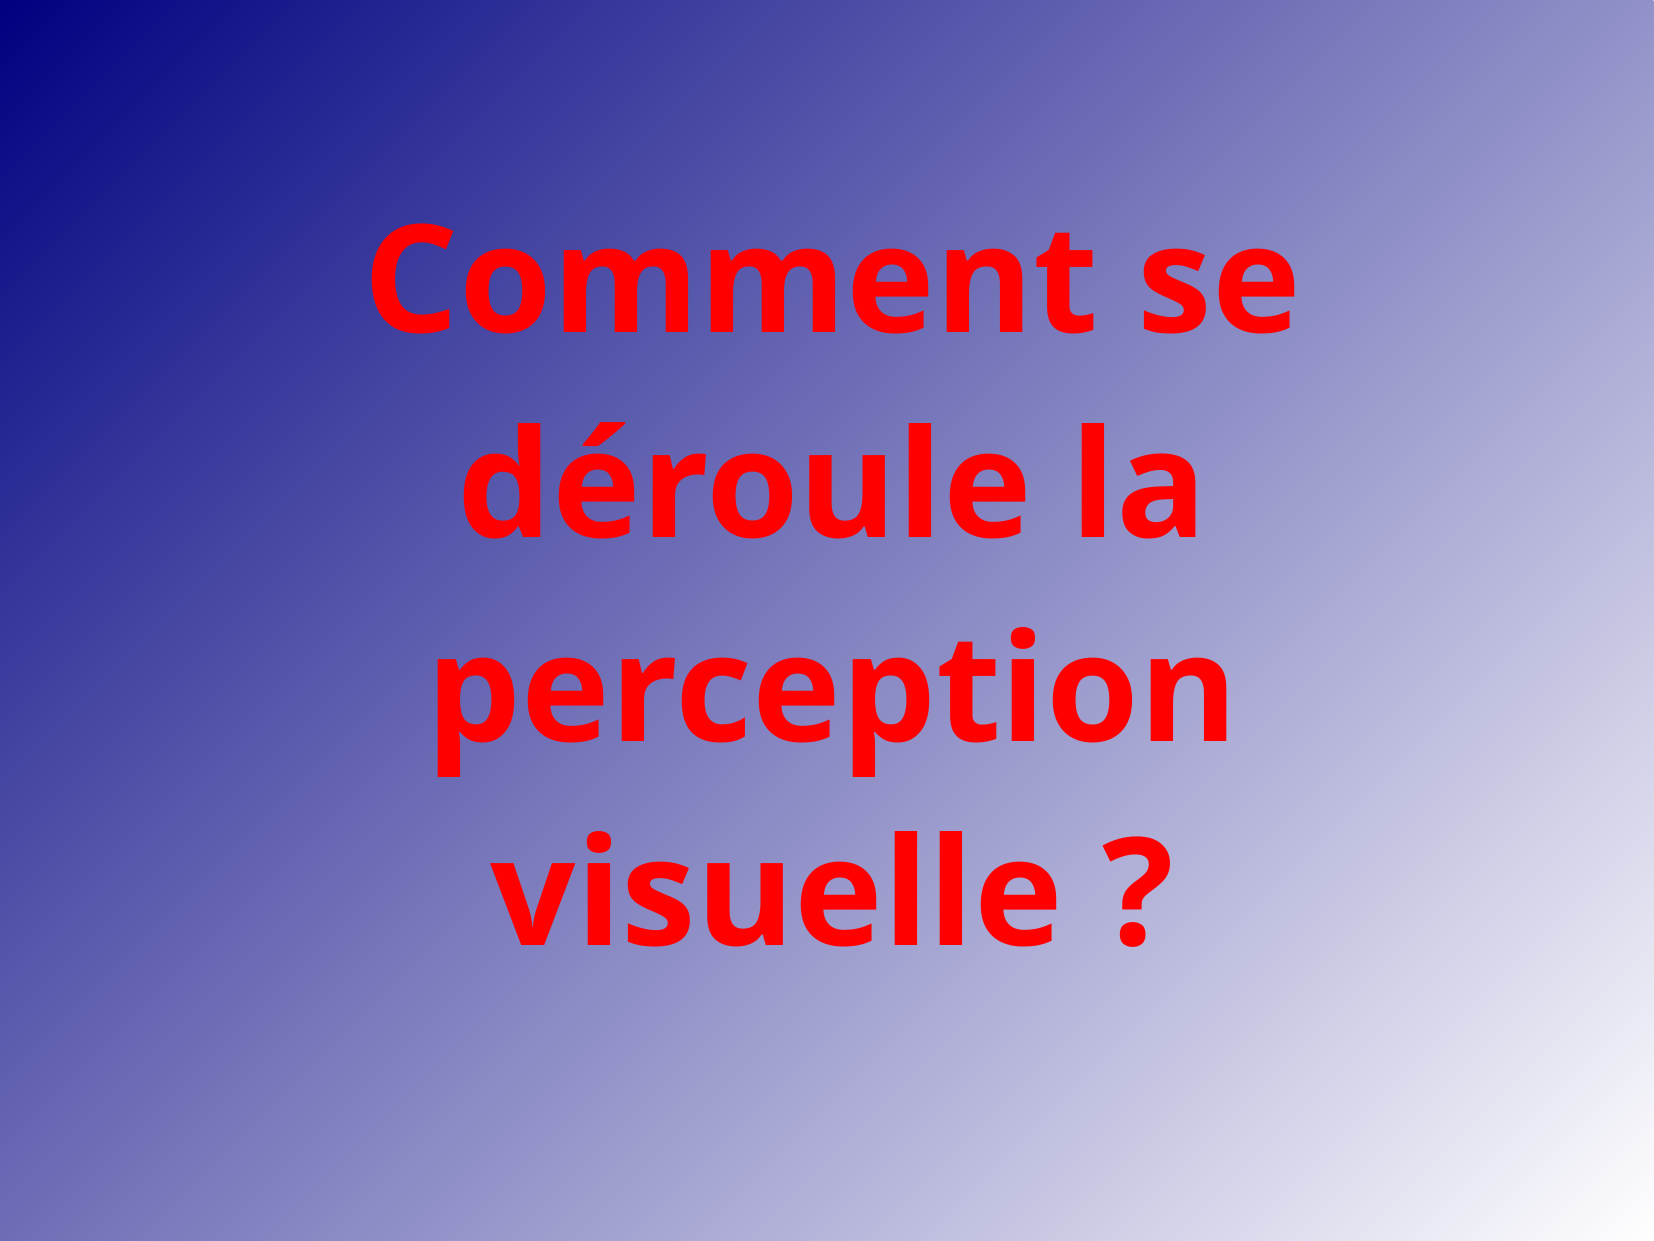

# Comment se déroule la perception visuelle ?